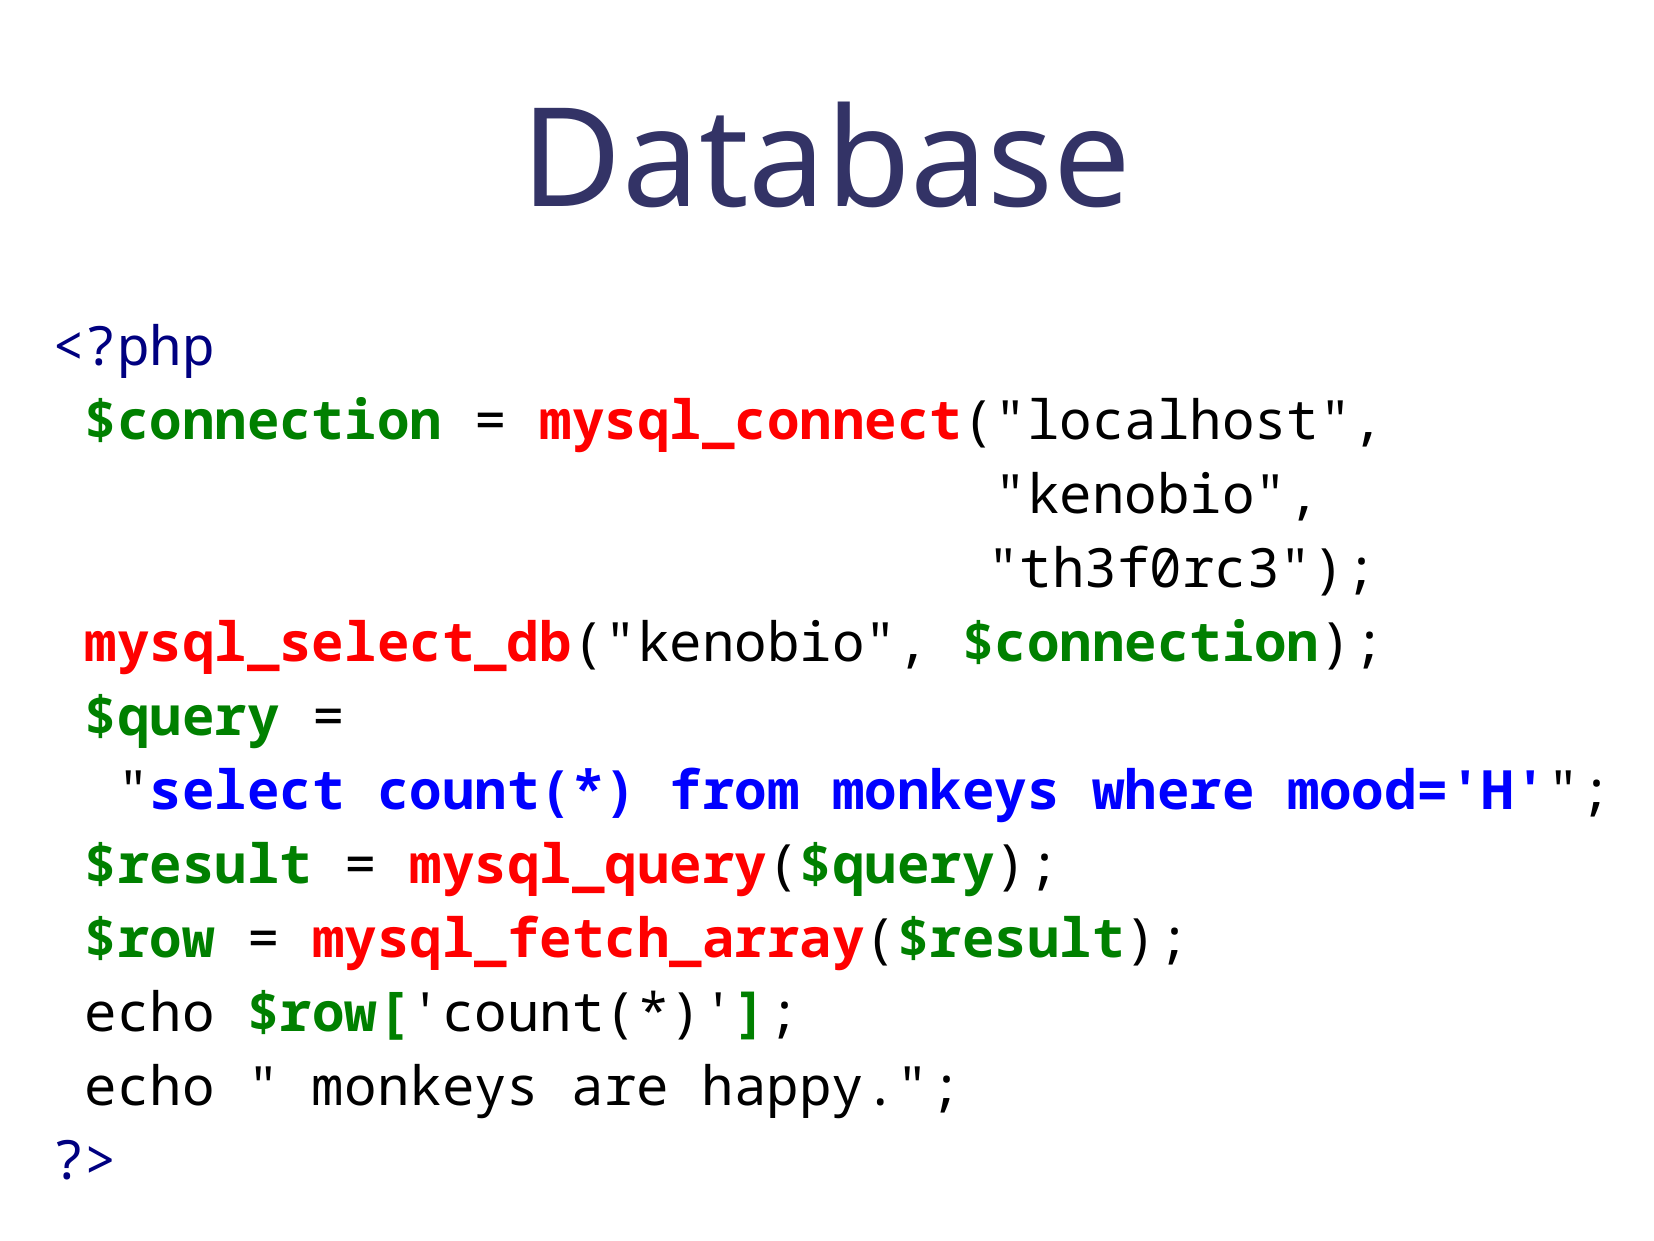

# Database
<?php
 $connection = mysql_connect("localhost",
 "kenobio",
									 "th3f0rc3");
 mysql_select_db("kenobio", $connection);
 $query =
 "select count(*) from monkeys where mood='H'";
 $result = mysql_query($query);
 $row = mysql_fetch_array($result);
 echo $row['count(*)'];
 echo " monkeys are happy.";
?>